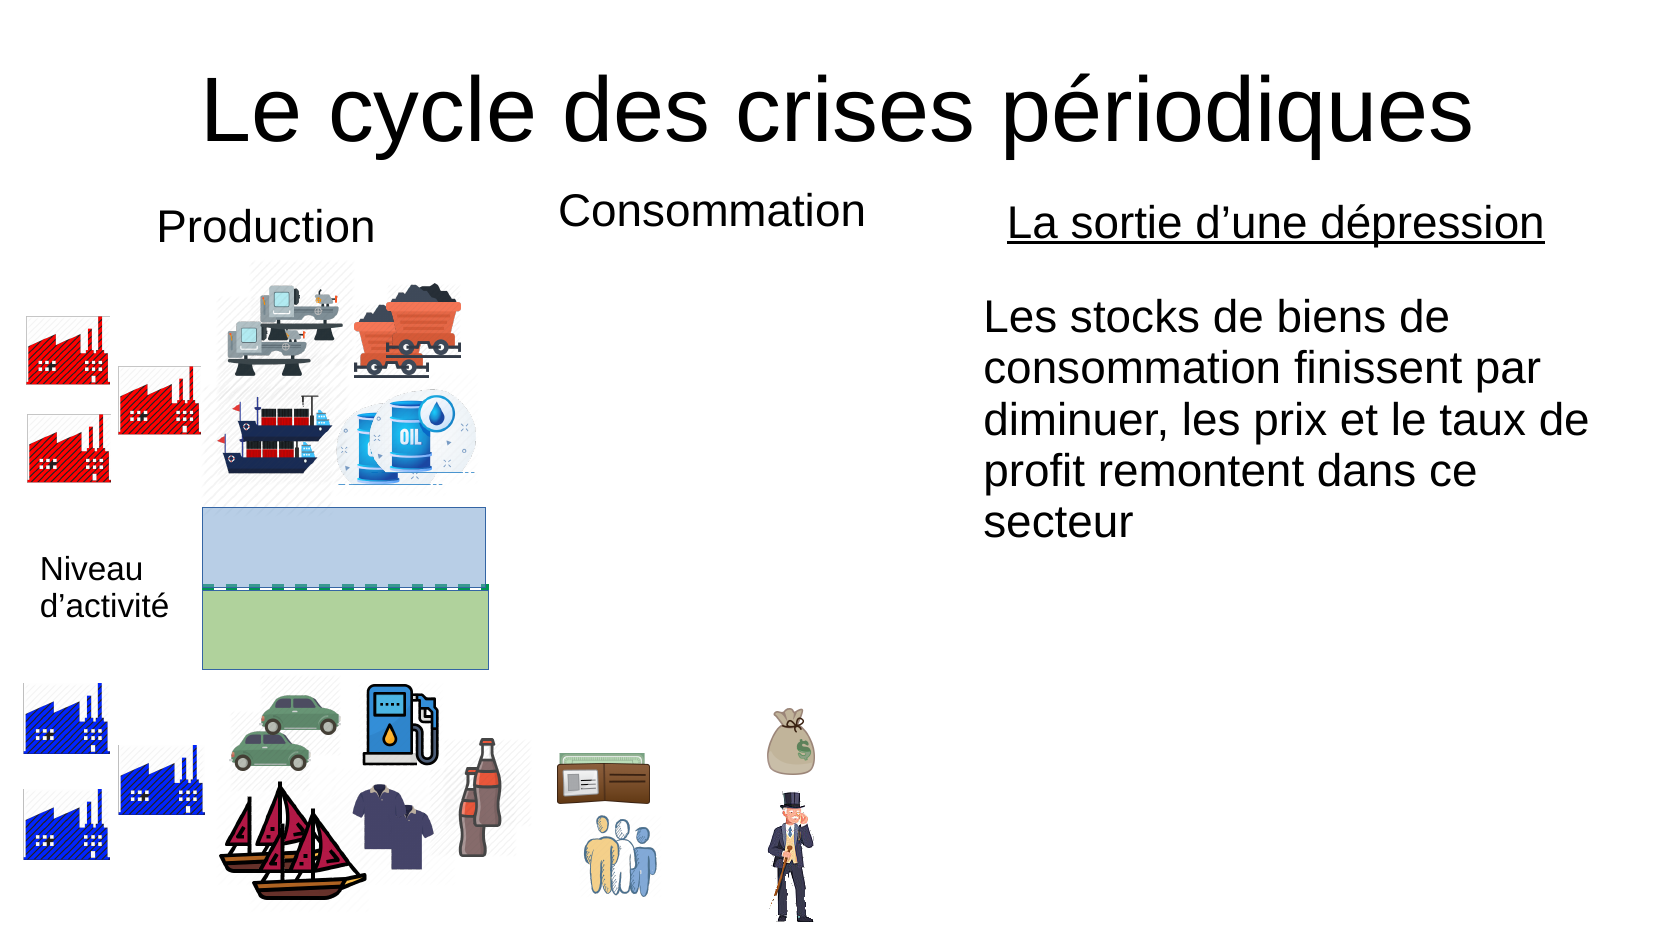

# Le cycle des crises périodiques
Consommation
La sortie d’une dépression
Production
Les stocks de biens de consommation finissent par diminuer, les prix et le taux de profit remontent dans ce secteur
Niveau d’activité